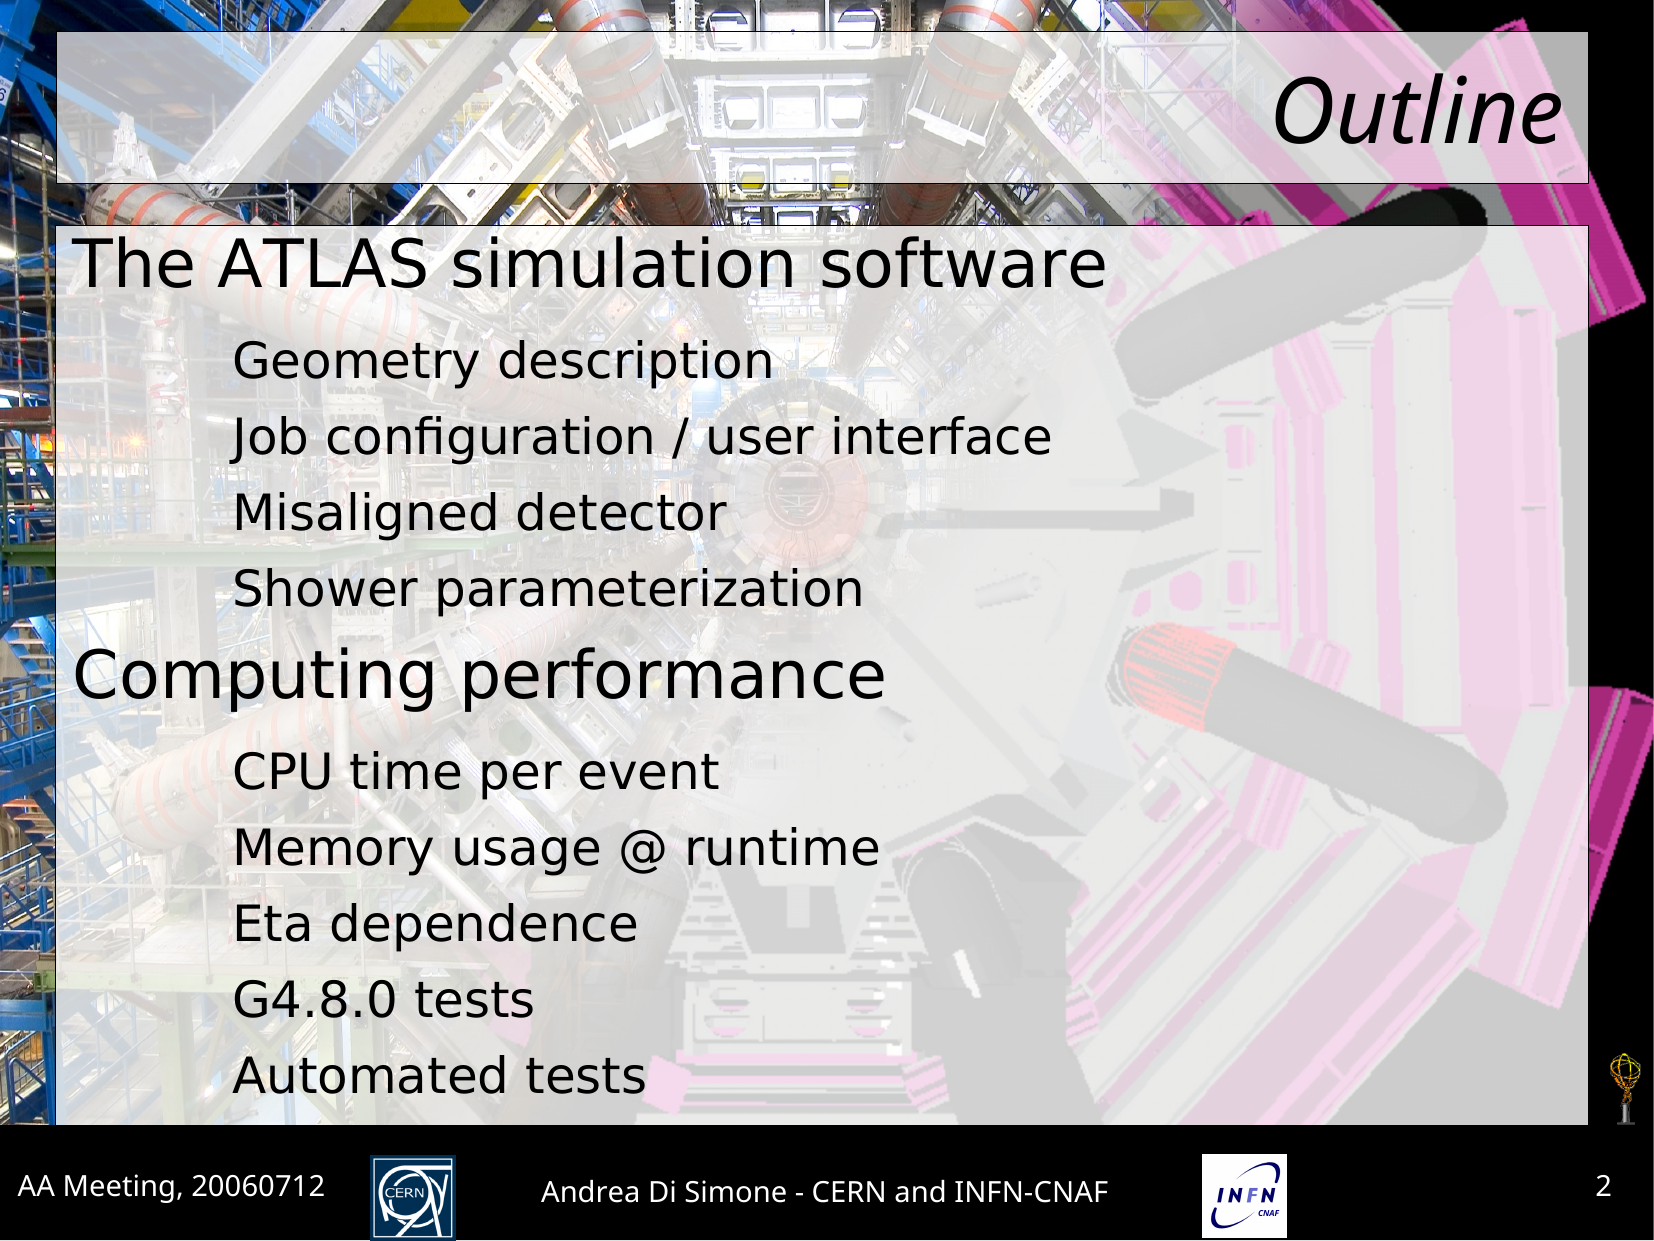

# Outline
The ATLAS simulation software
Geometry description
Job configuration / user interface
Misaligned detector
Shower parameterization
Computing performance
CPU time per event
Memory usage @ runtime
Eta dependence
G4.8.0 tests
Automated tests
AA Meeting, 20060712
2
Andrea Di Simone - CERN and INFN-CNAF